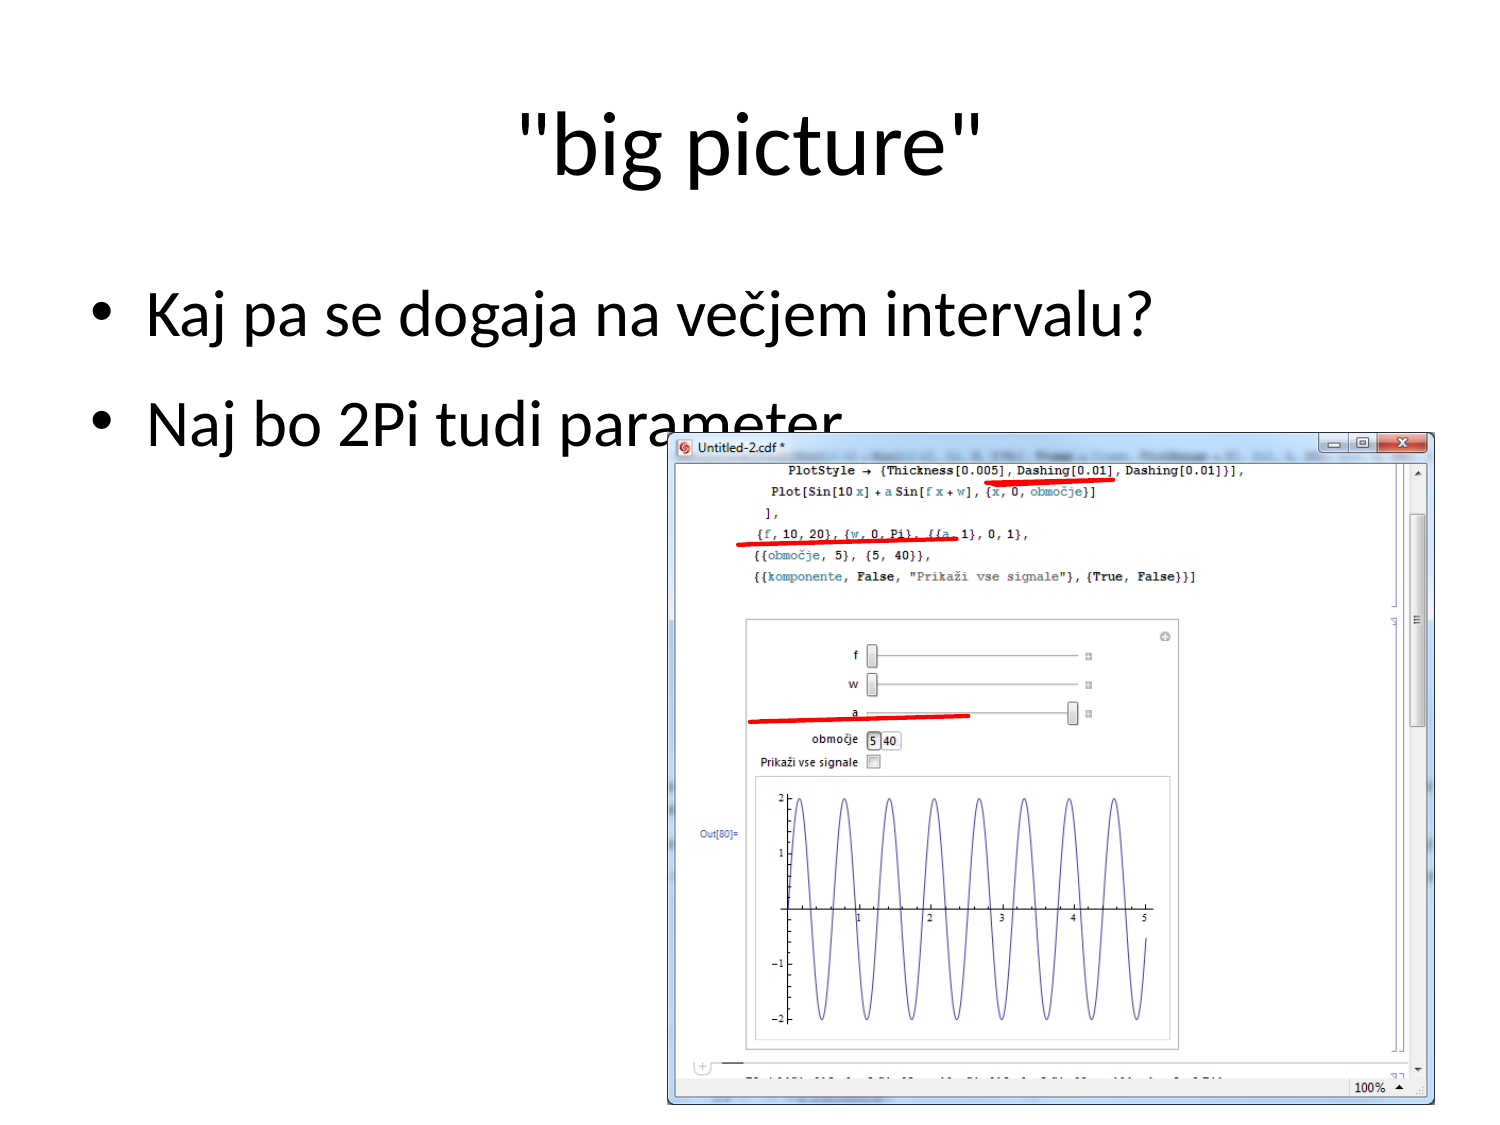

# "big picture"
Kaj pa se dogaja na večjem intervalu?
Naj bo 2Pi tudi parameter